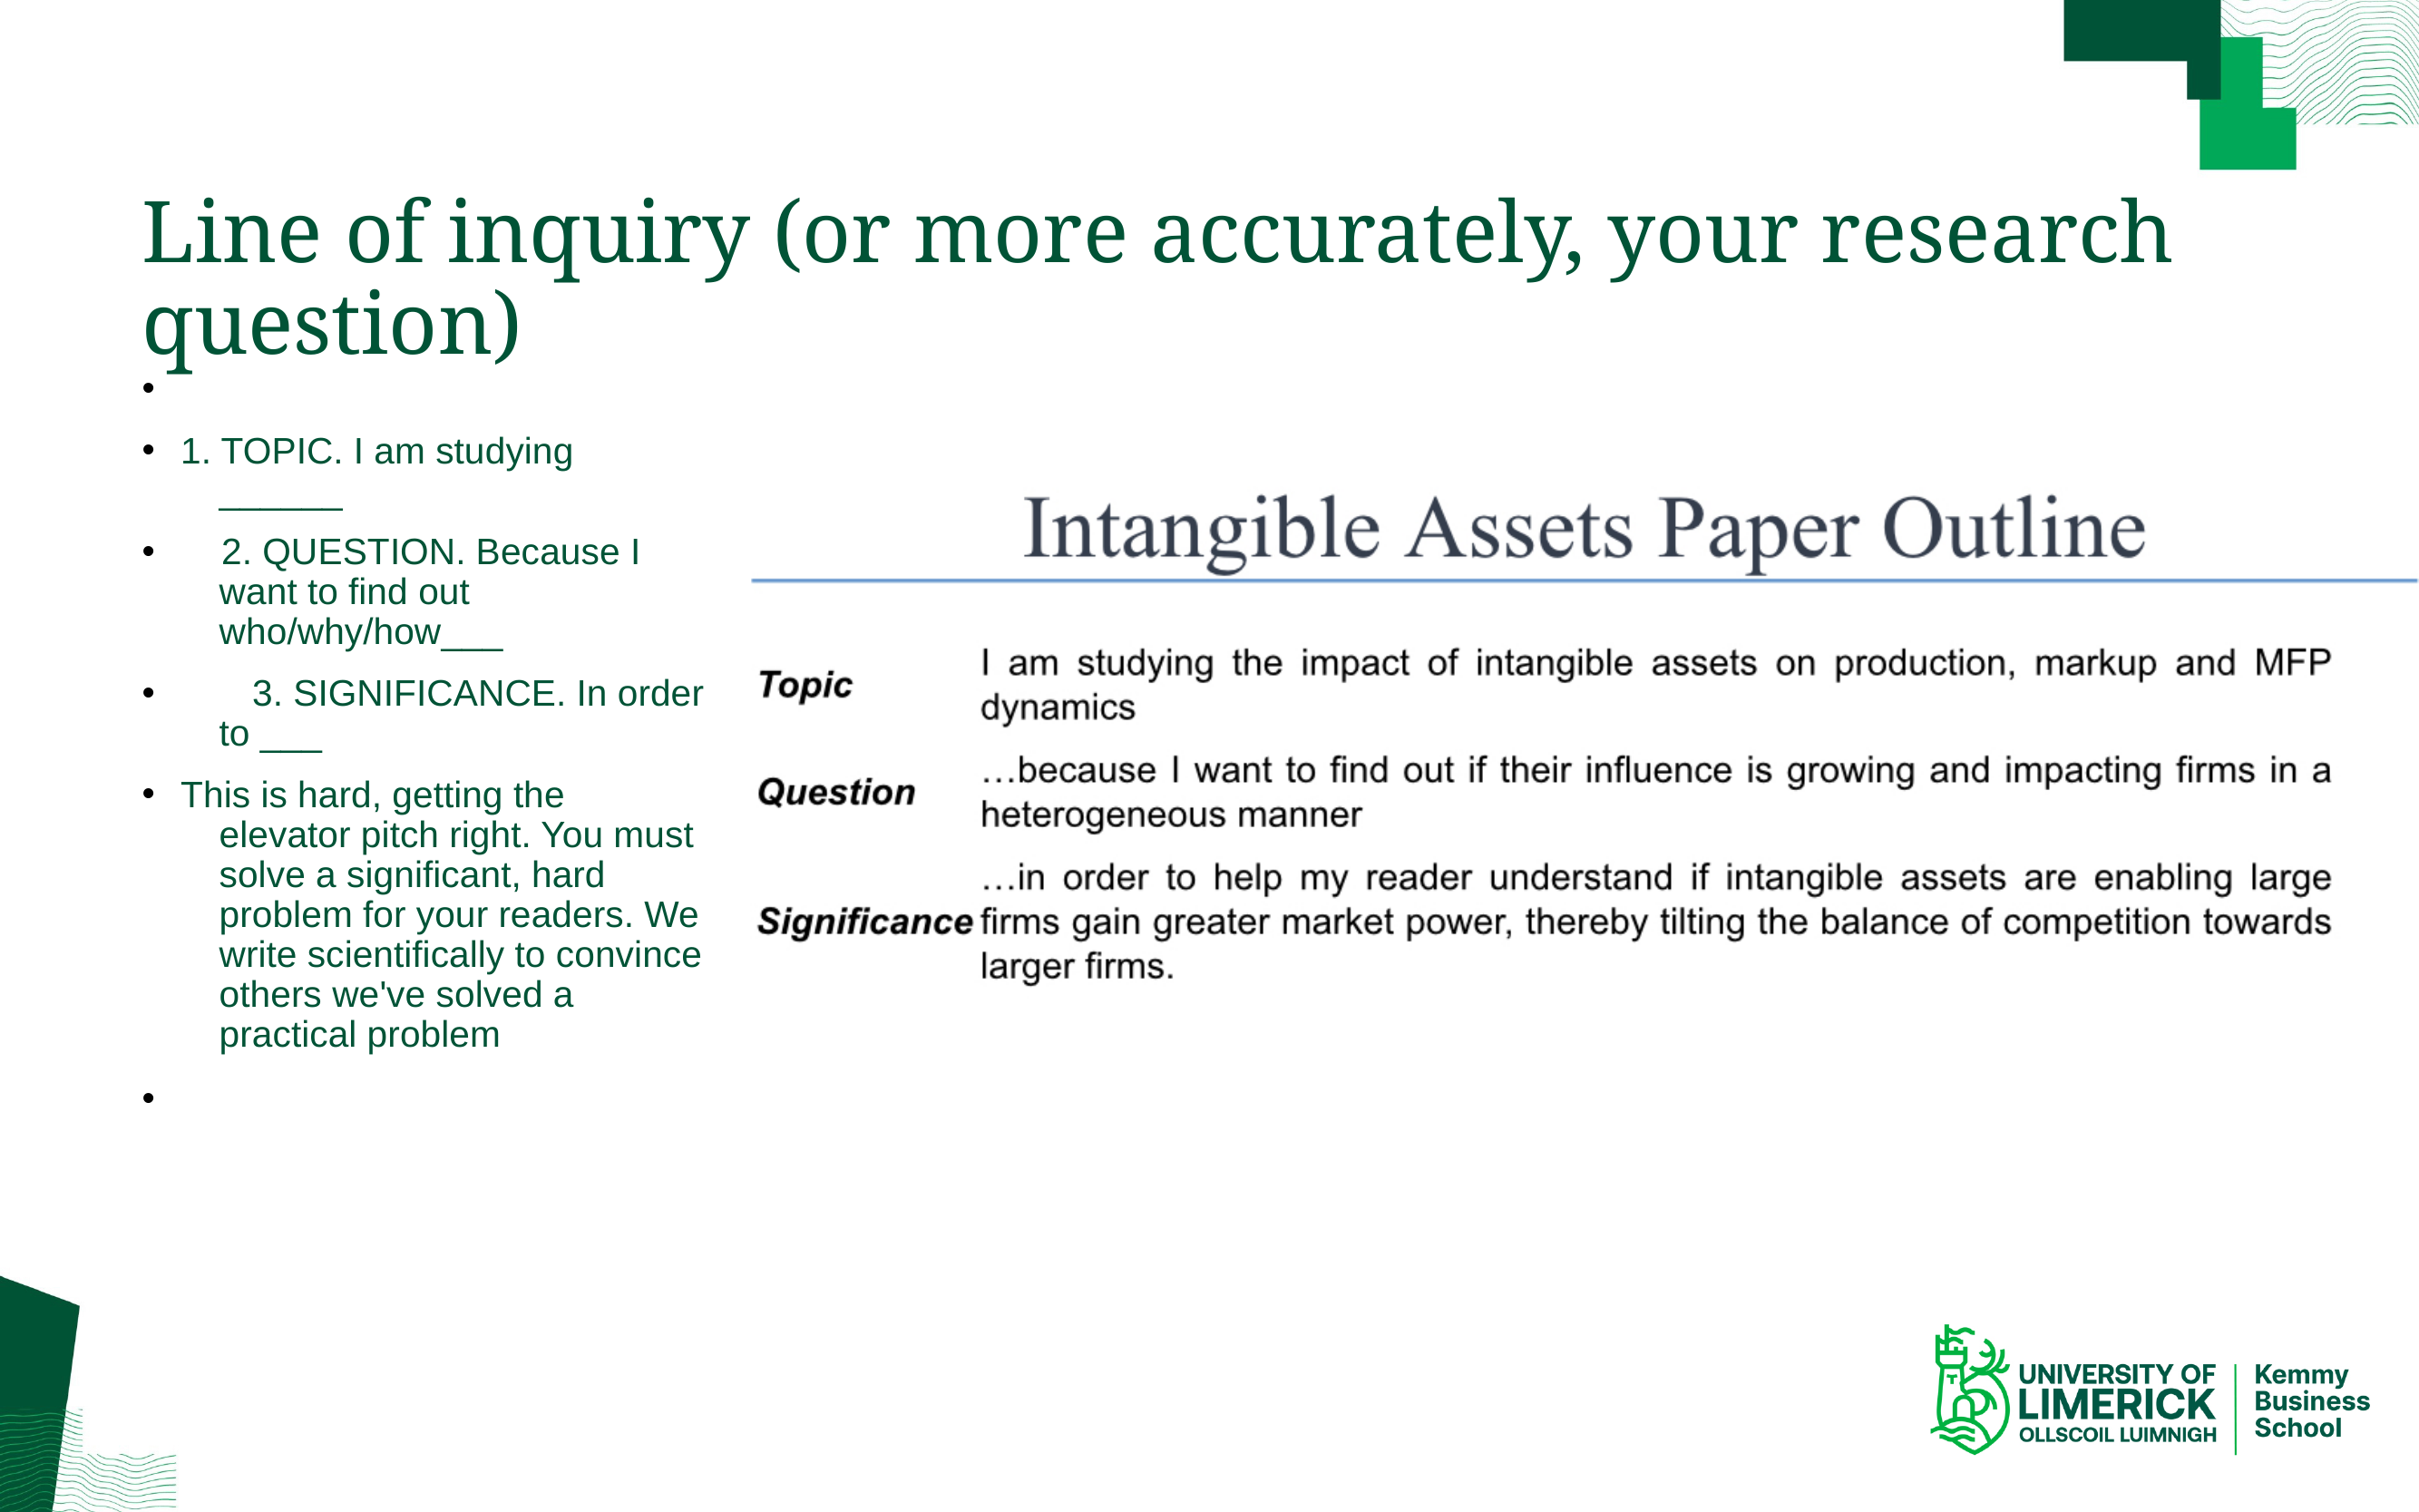

# Line of inquiry (or more accurately, your research question)
1. TOPIC. I am studying ______
    2. QUESTION. Because I want to find out who/why/how___
       3. SIGNIFICANCE. In order to ___
This is hard, getting the elevator pitch right. You must solve a significant, hard problem for your readers. We write scientifically to convince others we've solved a practical problem